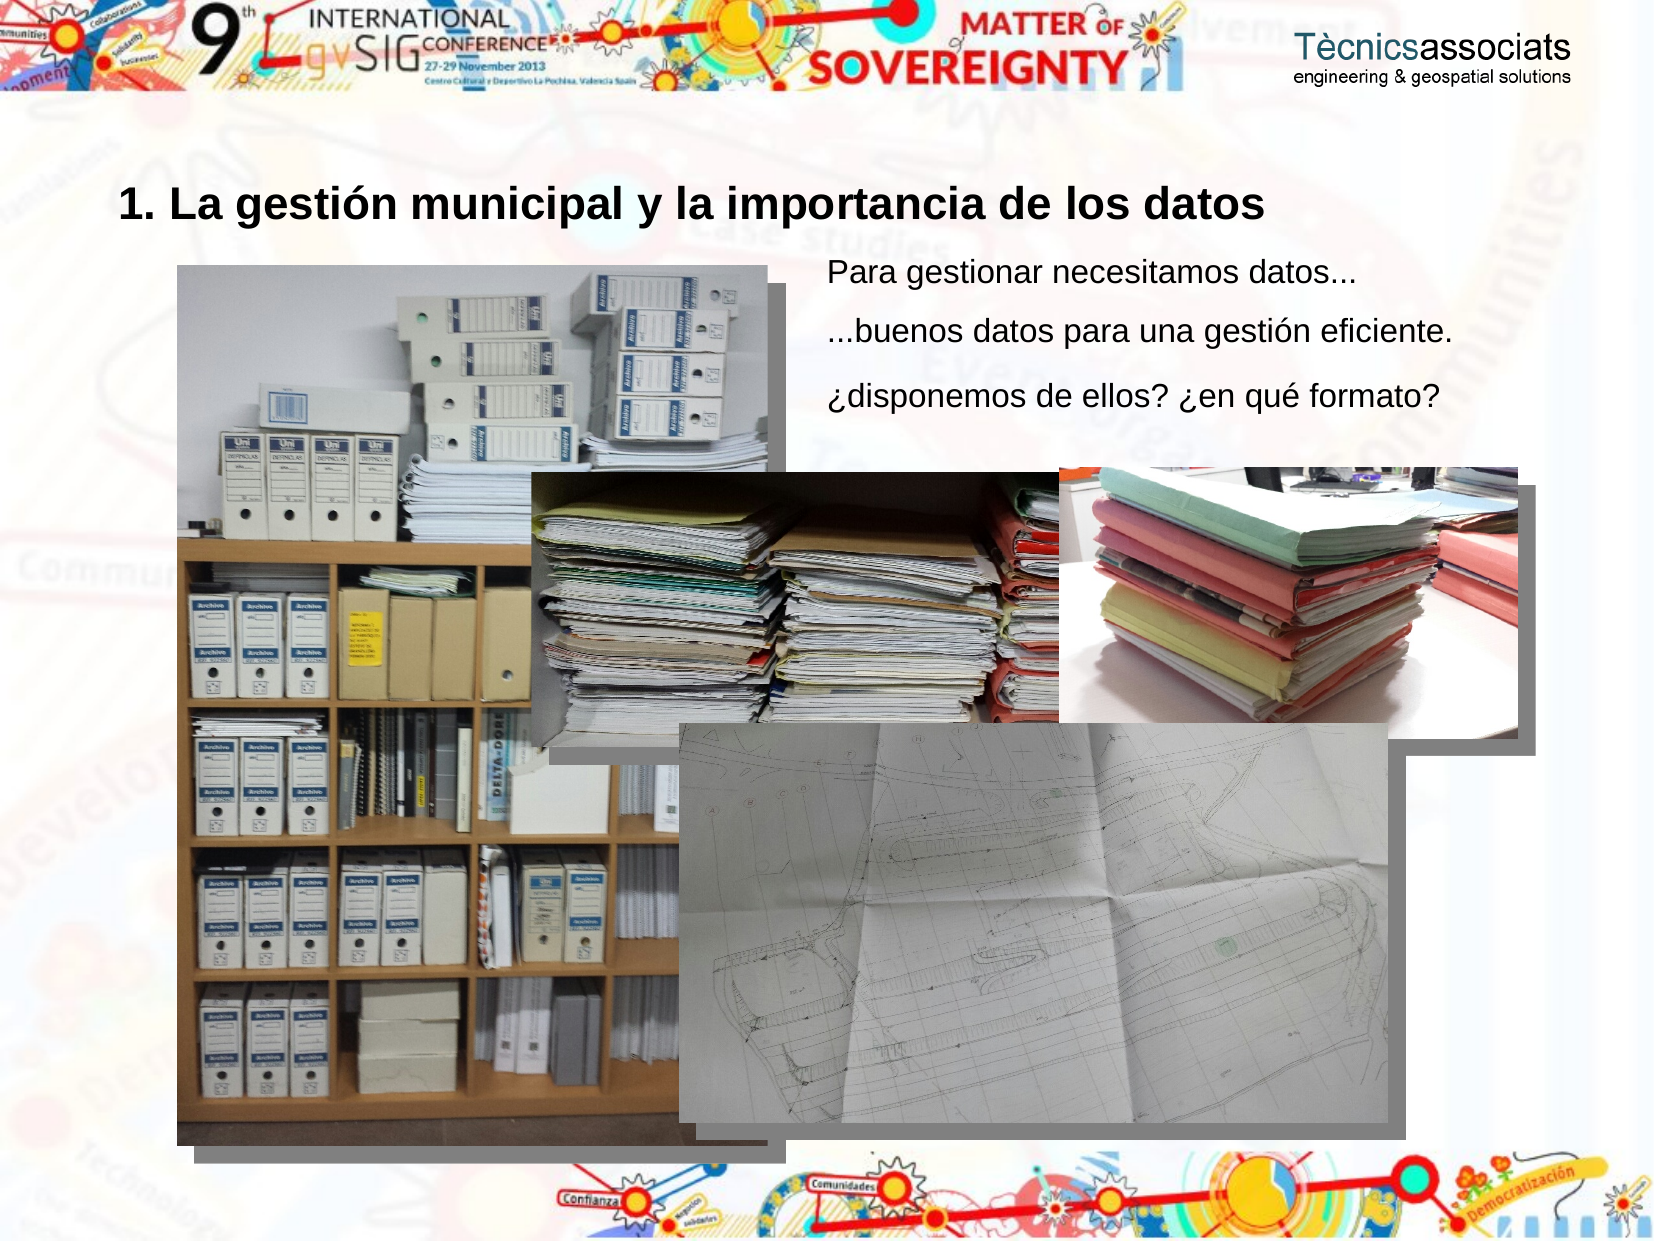

1. La gestión municipal y la importancia de los datos
Para gestionar necesitamos datos...
...buenos datos para una gestión eficiente.
¿disponemos de ellos? ¿en qué formato?